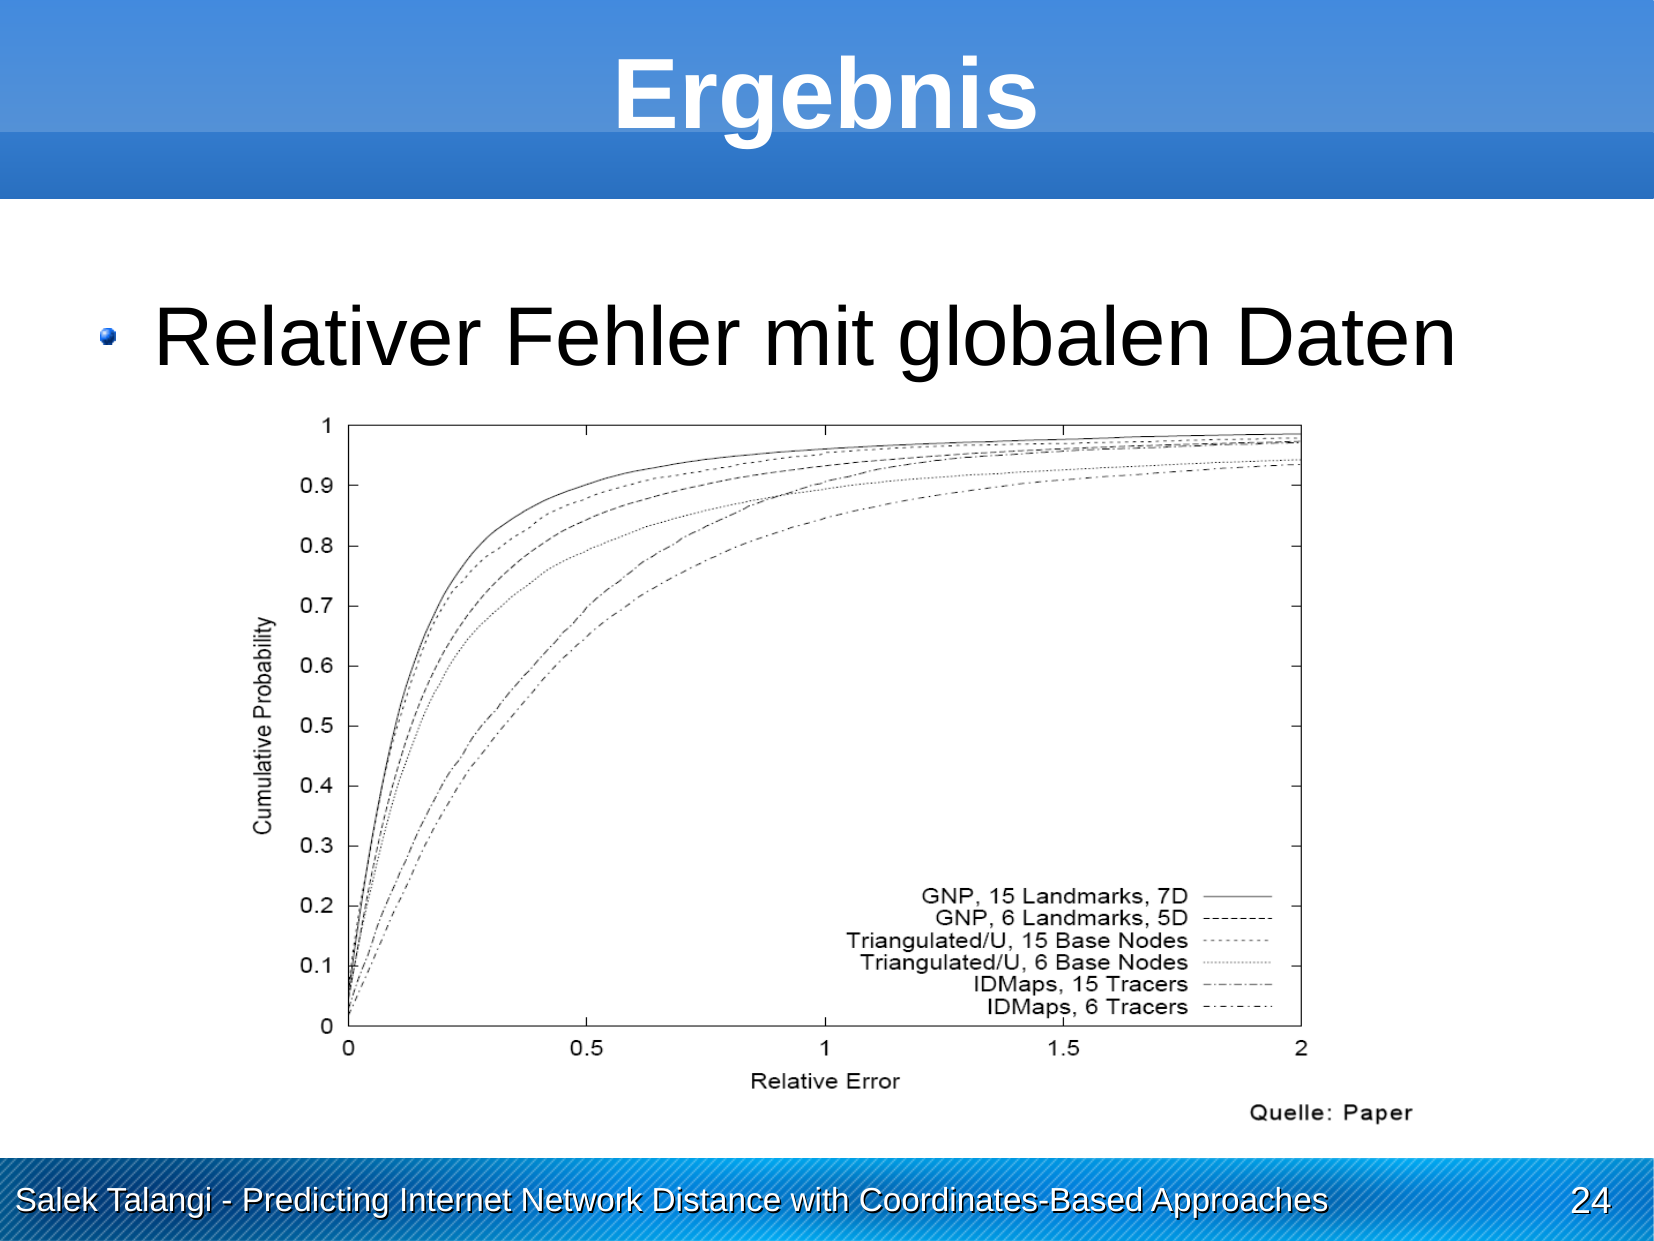

# Ergebnis
Relativer Fehler mit globalen Daten